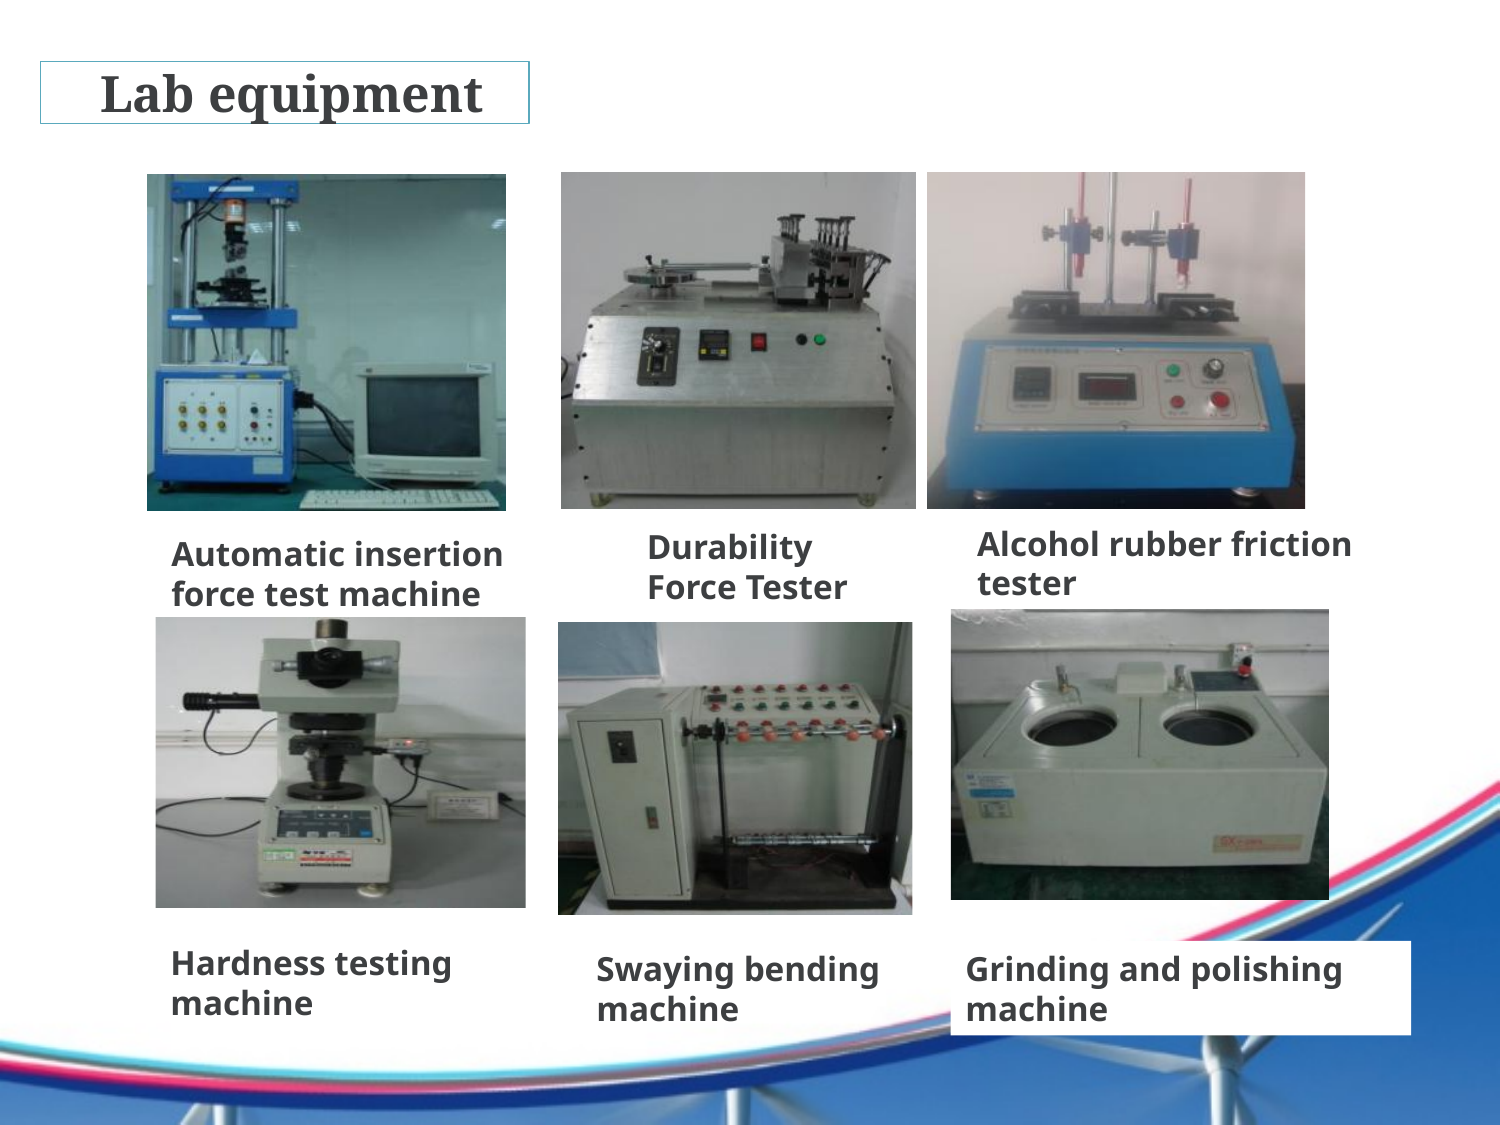

Lab equipment
Alcohol rubber friction tester
Durability Force Tester
Automatic insertion force test machine
Hardness testing machine
Swaying bending machine
Grinding and polishing machine